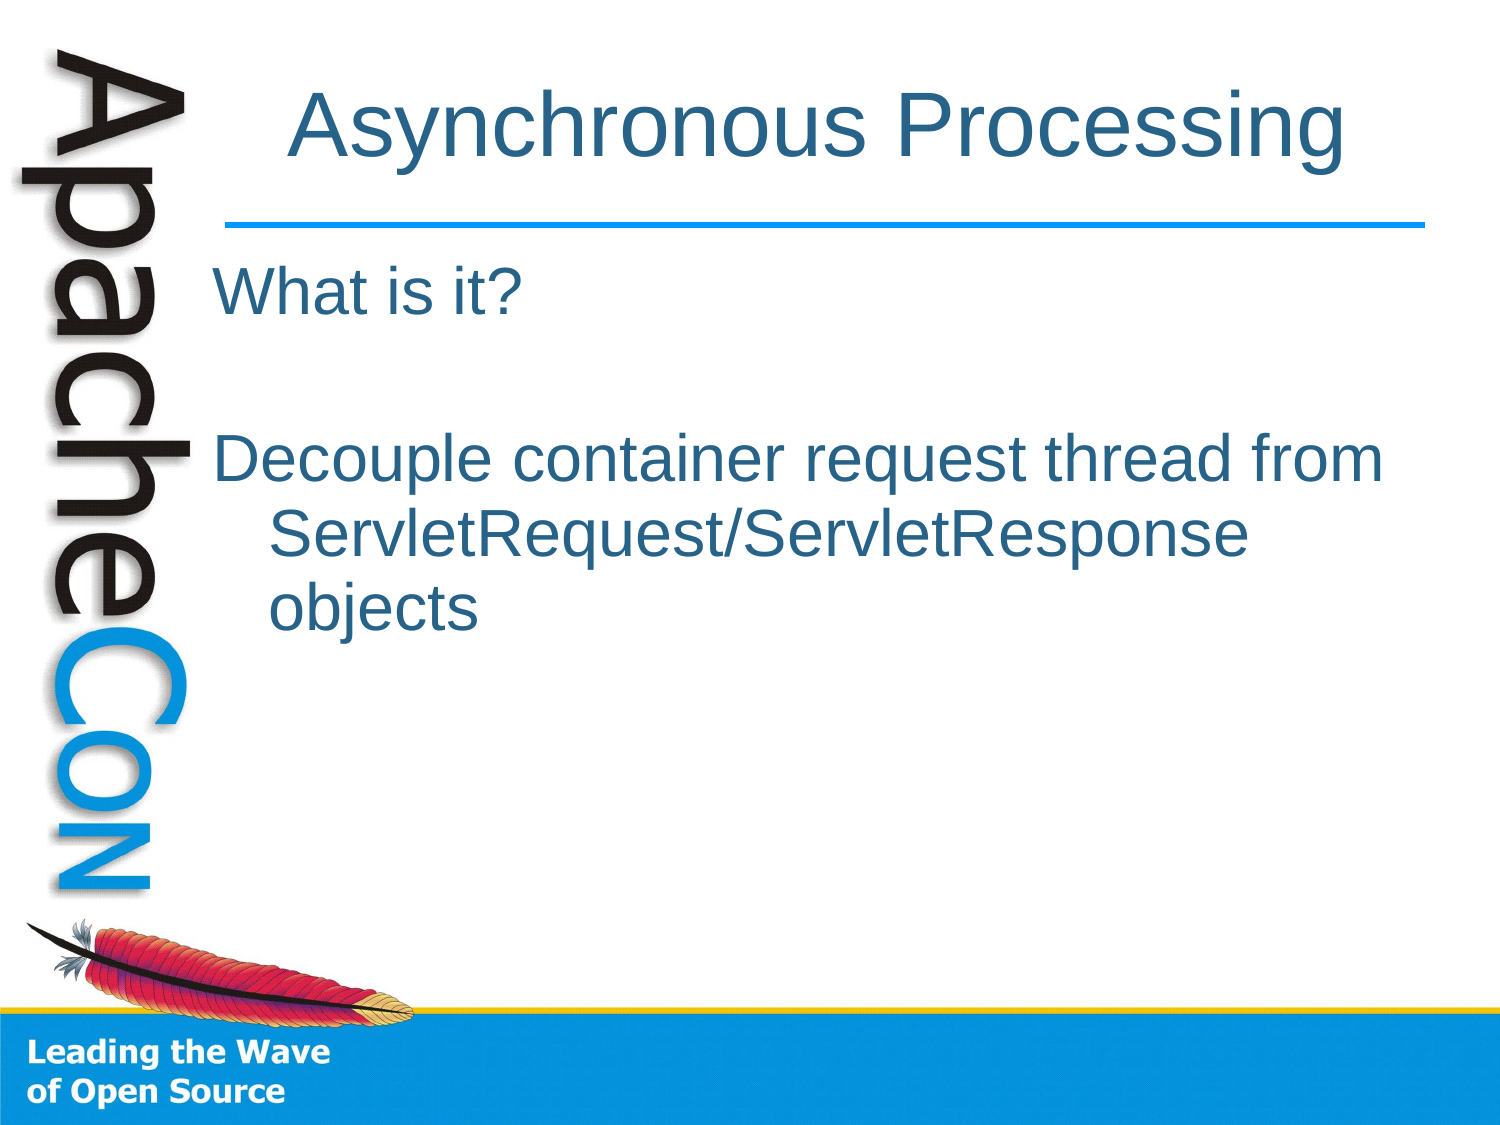

# Asynchronous Processing
What is it?
Decouple container request thread from ServletRequest/ServletResponse objects